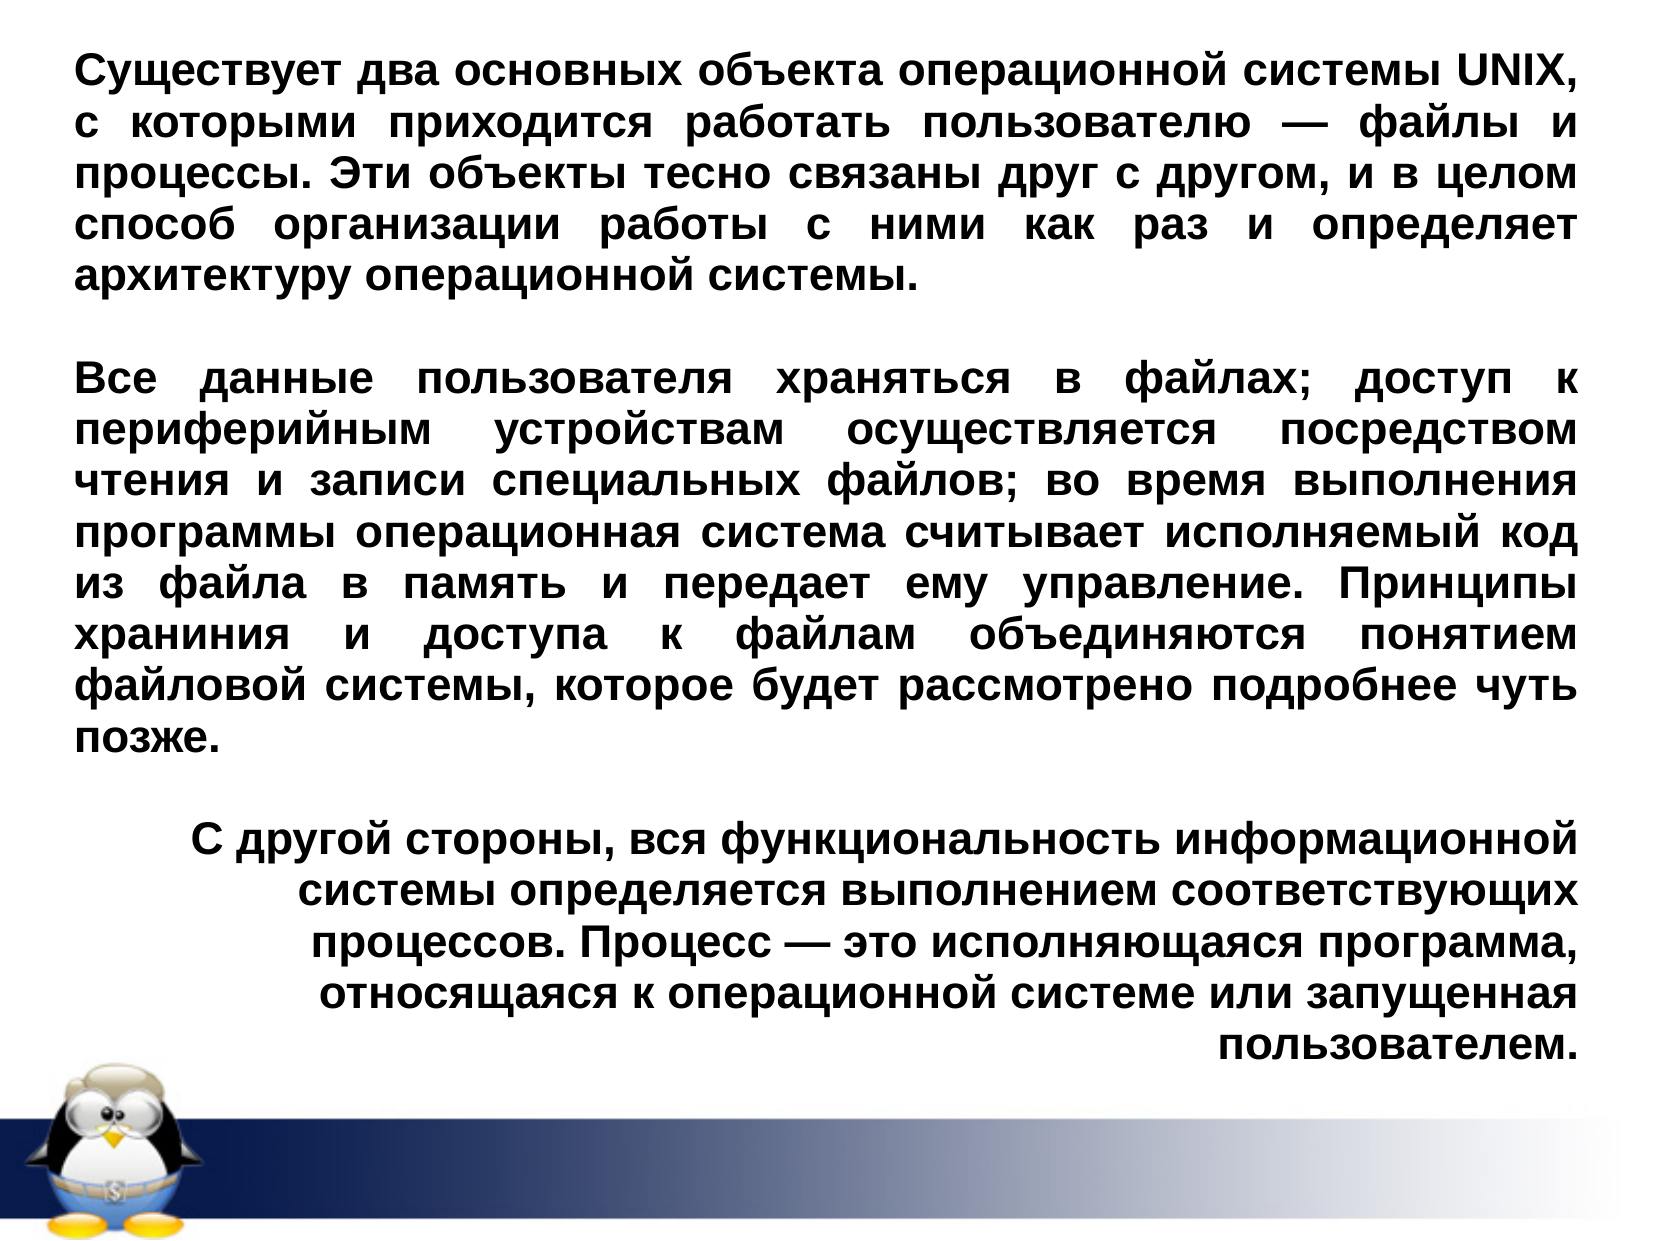

Существует два основных объекта операционной системы UNIX, с которыми приходится работать пользователю — файлы и процессы. Эти объекты тесно связаны друг с другом, и в целом способ организации работы с ними как раз и определяет архитектуру операционной системы.
Все данные пользователя храняться в файлах; доступ к периферийным устройствам осуществляется посредством чтения и записи специальных файлов; во время выполнения программы операционная система считывает исполняемый код из файла в память и передает ему управление. Принципы храниния и доступа к файлам объединяются понятием файловой системы, которое будет рассмотрено подробнее чуть позже.
С другой стороны, вся функциональность информационной системы определяется выполнением соответствующих процессов. Процесс — это исполняющаяся программа, относящаяся к операционной системе или запущенная пользователем.